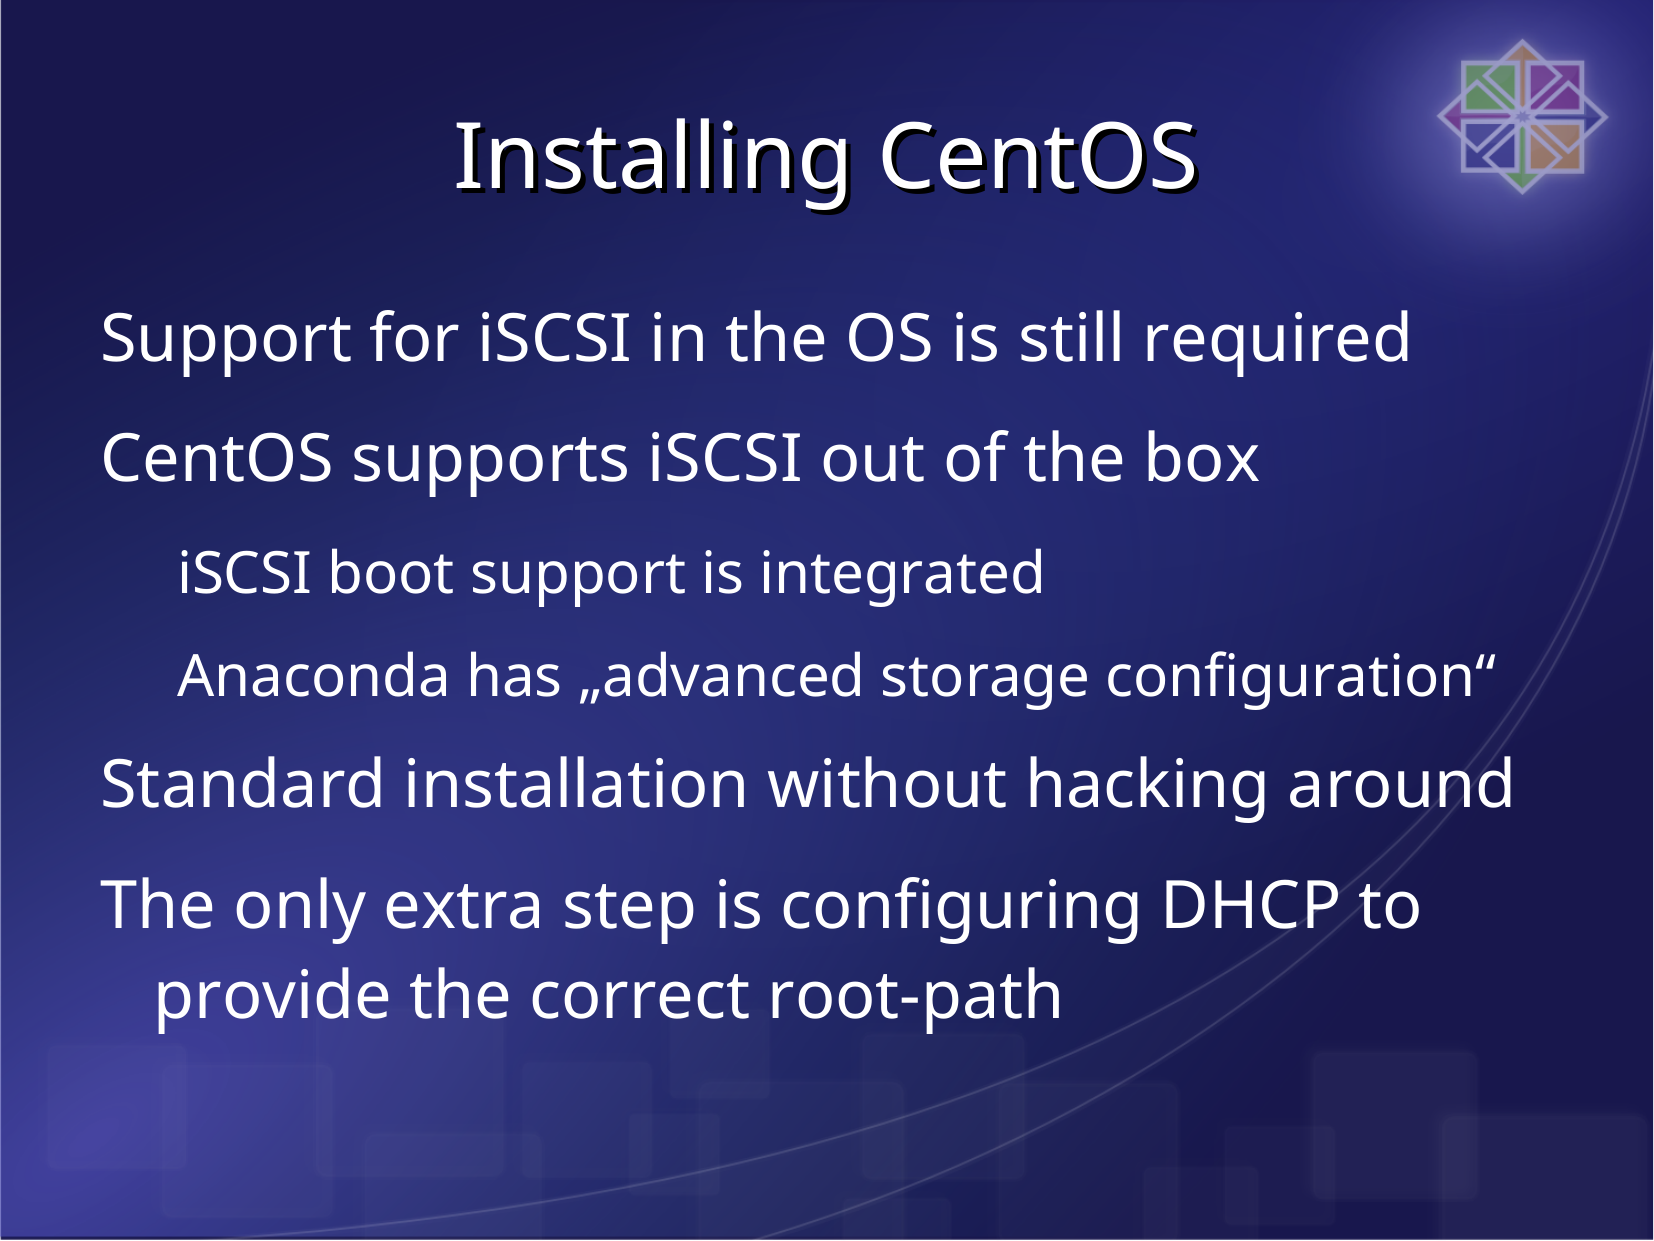

# Installing CentOS
Support for iSCSI in the OS is still required
CentOS supports iSCSI out of the box
iSCSI boot support is integrated
Anaconda has „advanced storage configuration“
Standard installation without hacking around
The only extra step is configuring DHCP to provide the correct root-path